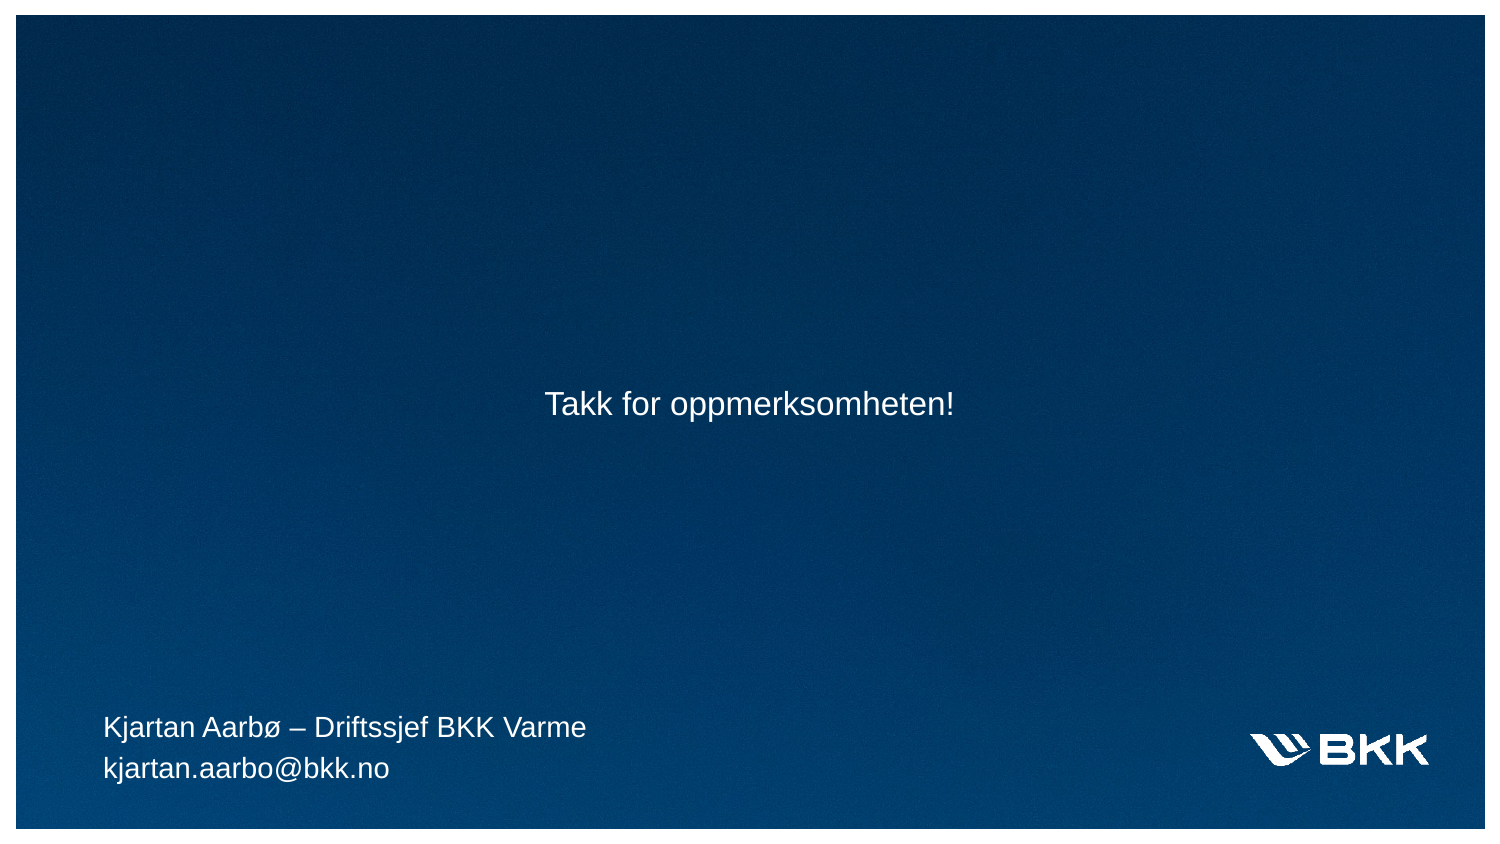

Takk for oppmerksomheten!
Kjartan Aarbø – Driftssjef BKK Varme
kjartan.aarbo@bkk.no